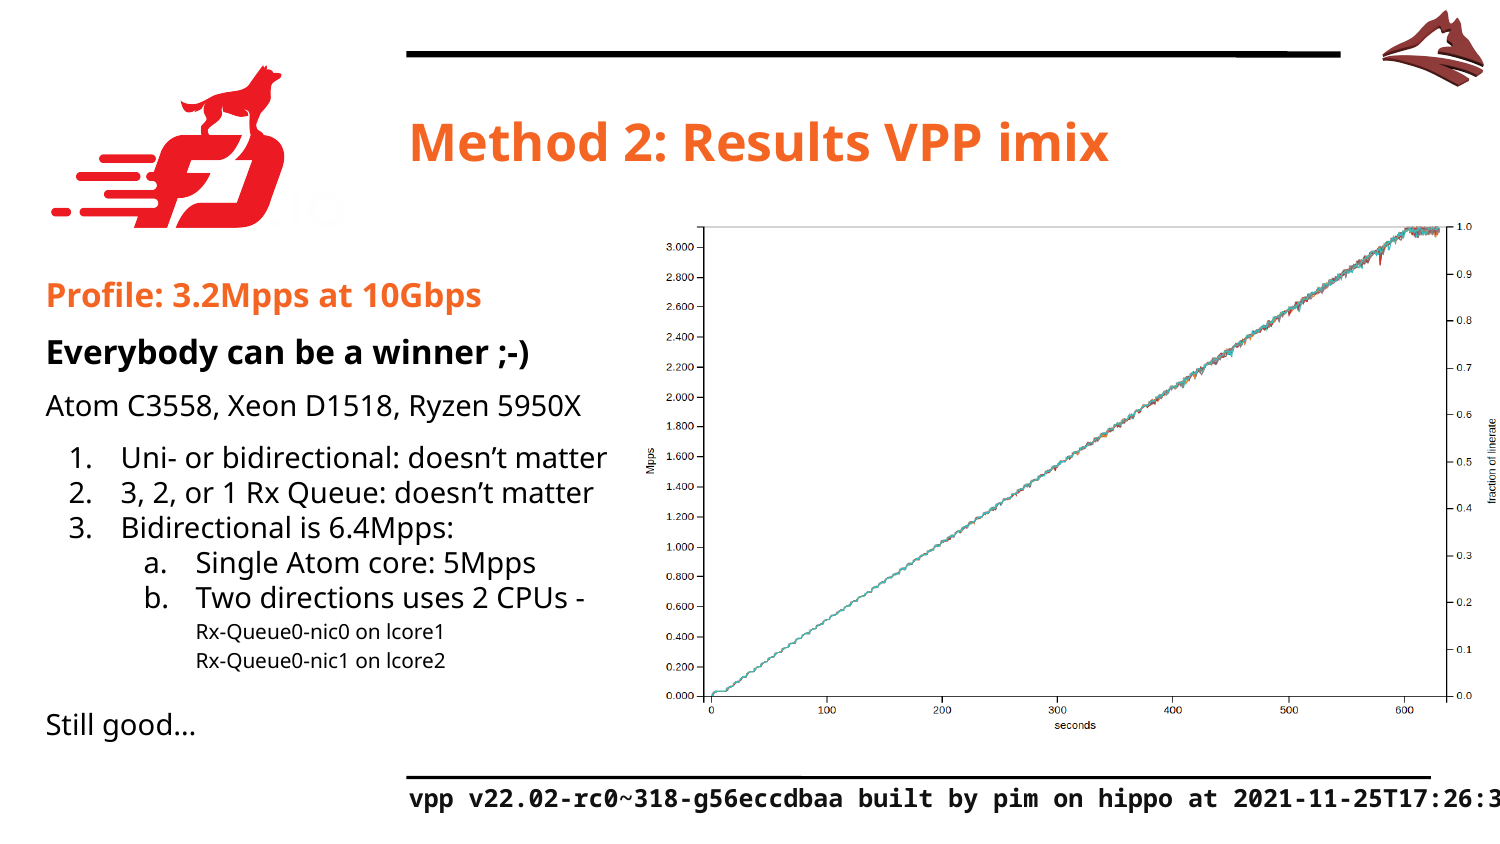

# Method 2: Results VPP imix
Profile: 3.2Mpps at 10Gbps
Everybody can be a winner ;-)
Atom C3558, Xeon D1518, Ryzen 5950X
Uni- or bidirectional: doesn’t matter
3, 2, or 1 Rx Queue: doesn’t matter
Bidirectional is 6.4Mpps:
Single Atom core: 5Mpps
Two directions uses 2 CPUs -
Rx-Queue0-nic0 on lcore1
Rx-Queue0-nic1 on lcore2
Still good…
vpp v22.02-rc0~318-g56eccdbaa built by pim on hippo at 2021-11-25T17:26:37